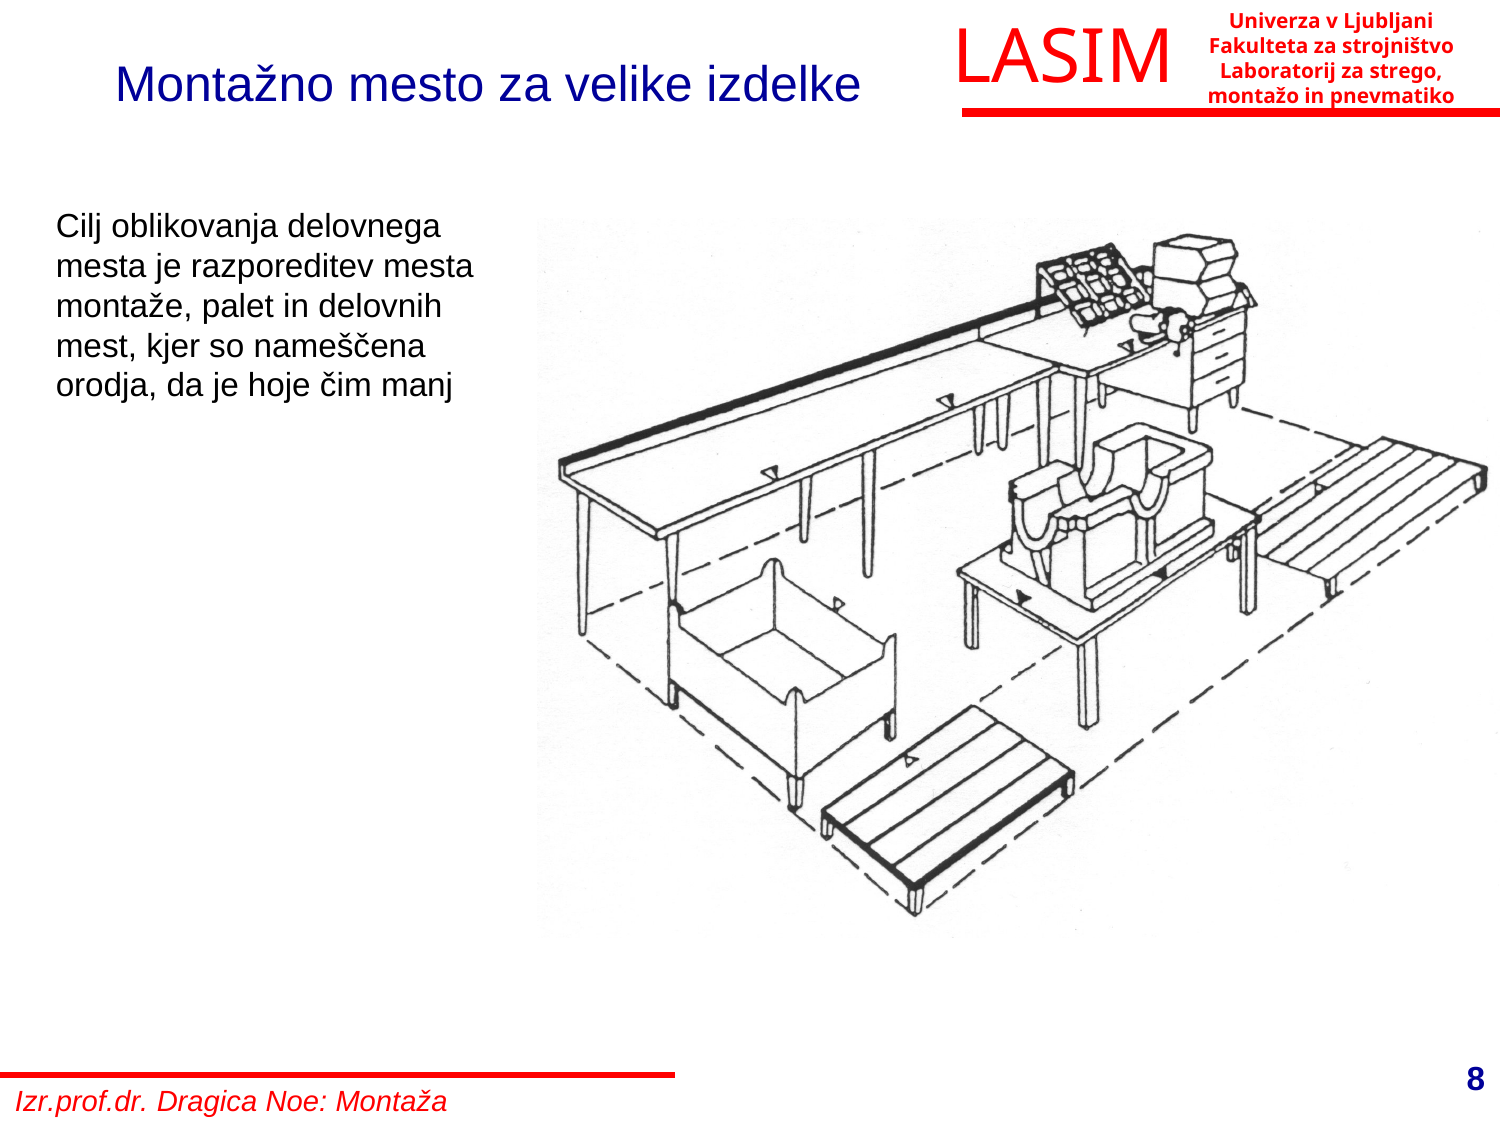

Montažno mesto za velike izdelke
Cilj oblikovanja delovnega mesta je razporeditev mesta montaže, palet in delovnih mest, kjer so nameščena orodja, da je hoje čim manj